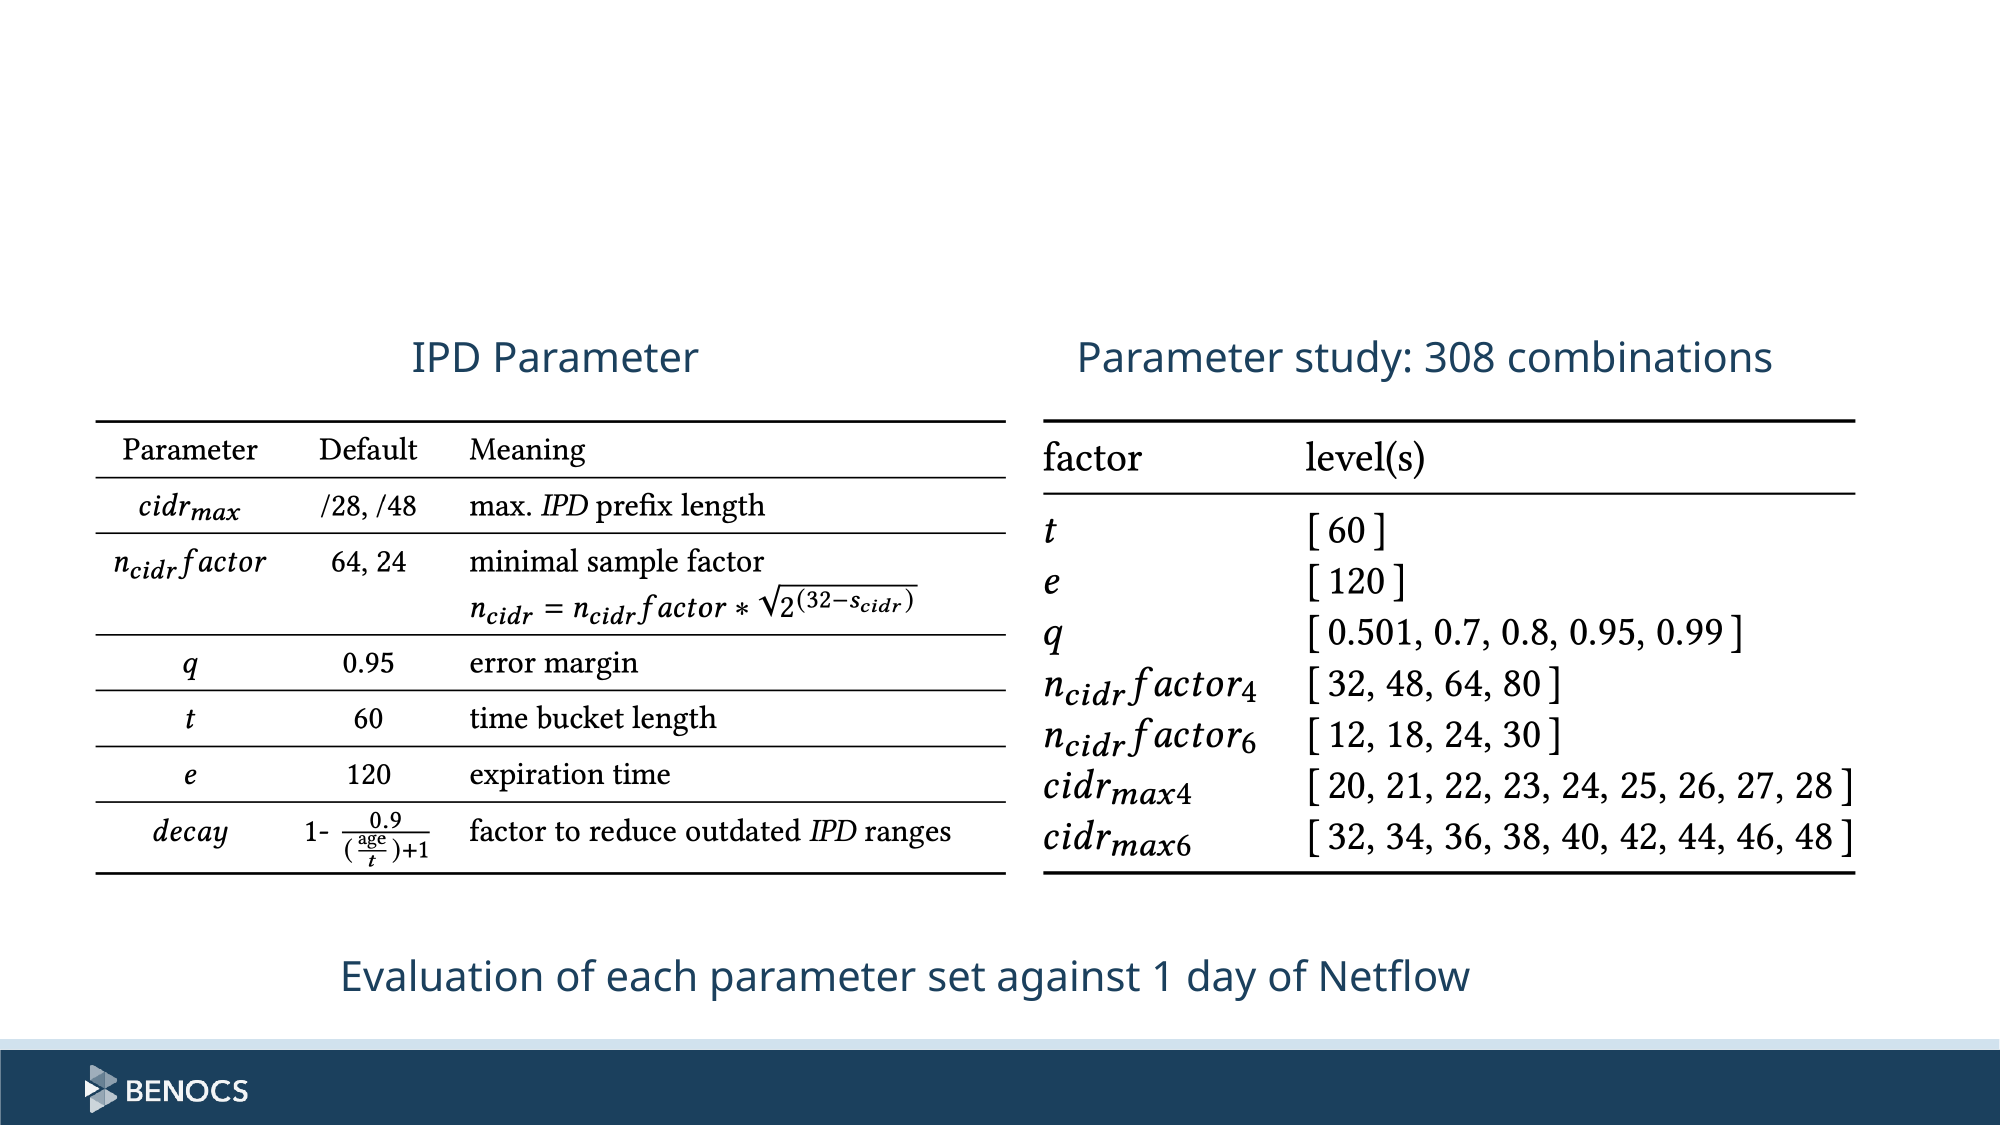

IPD Parameter
Parameter study: 308 combinations
Evaluation of each parameter set against 1 day of Netflow